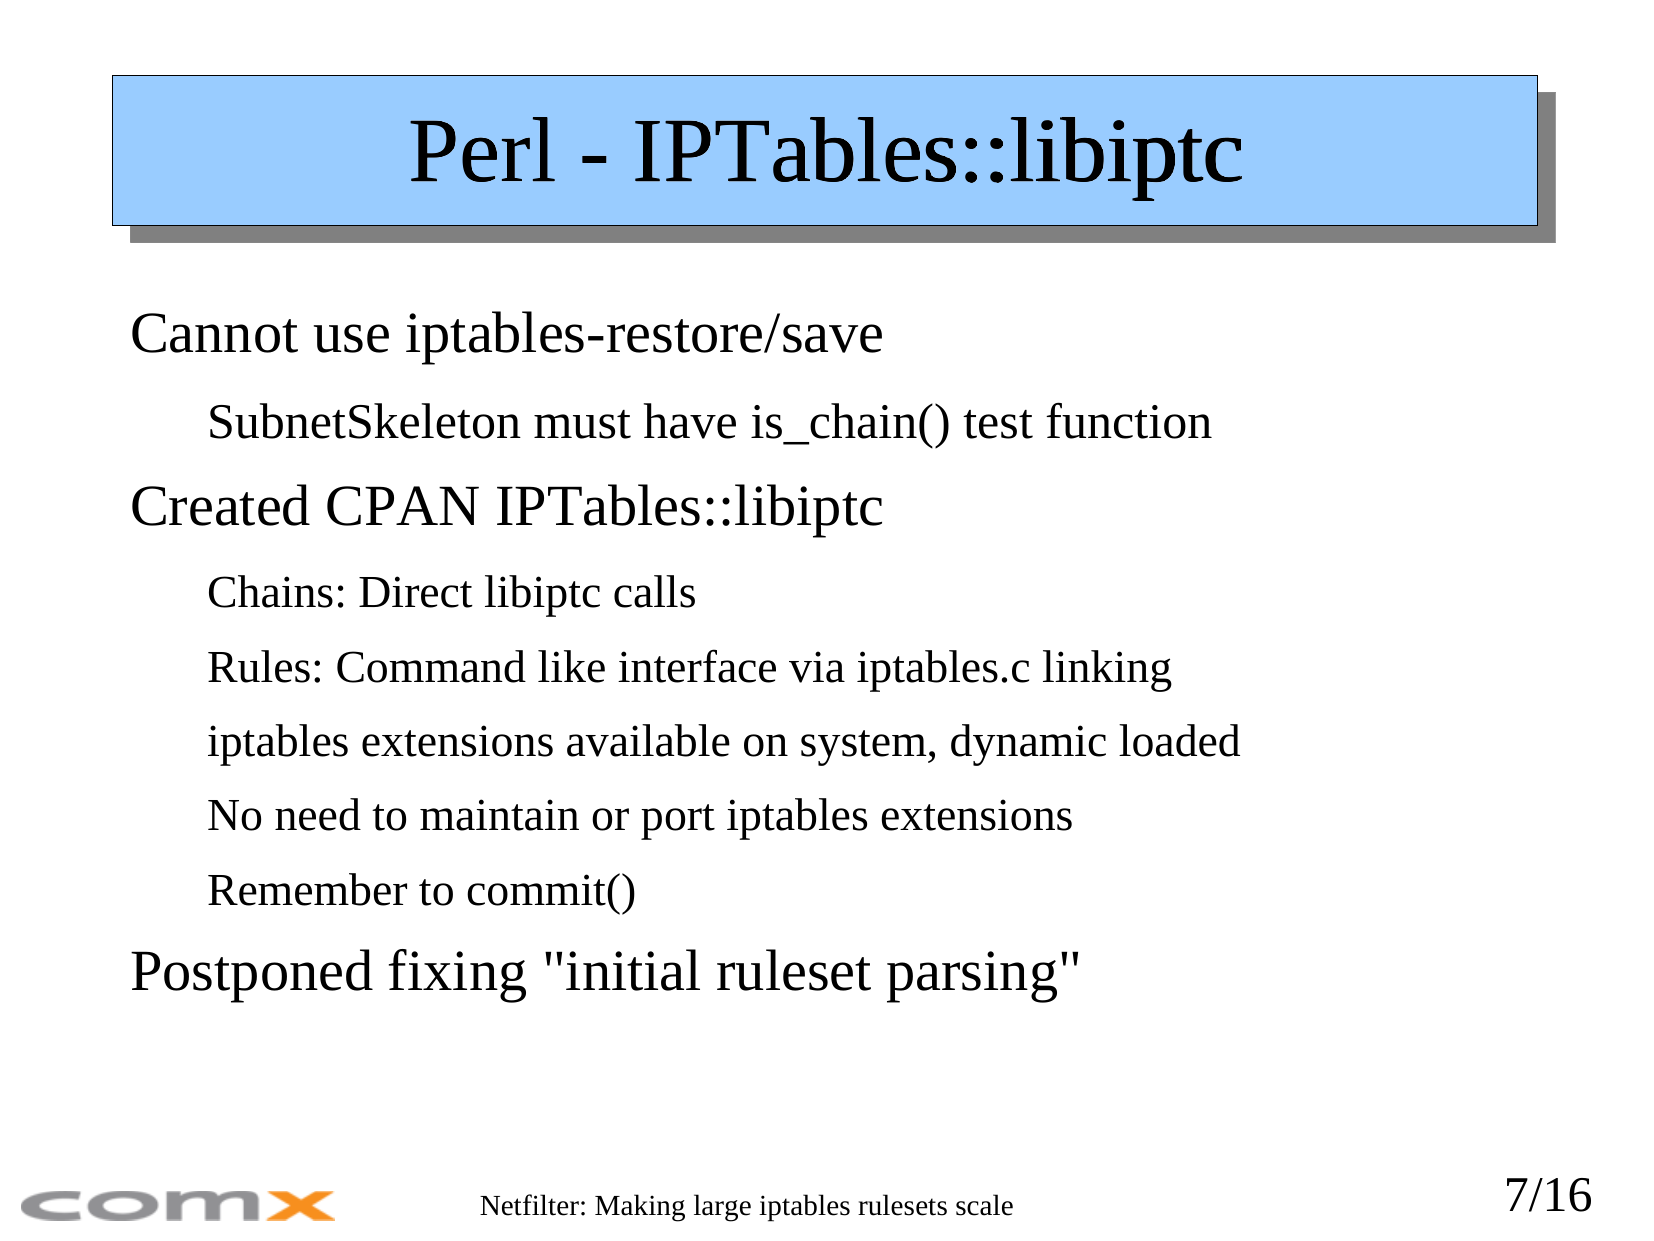

# Perl - IPTables::libiptc
Cannot use iptables-restore/save
SubnetSkeleton must have is_chain() test function
Created CPAN IPTables::libiptc
Chains: Direct libiptc calls
Rules: Command like interface via iptables.c linking
iptables extensions available on system, dynamic loaded
No need to maintain or port iptables extensions
Remember to commit()
Postponed fixing "initial ruleset parsing"